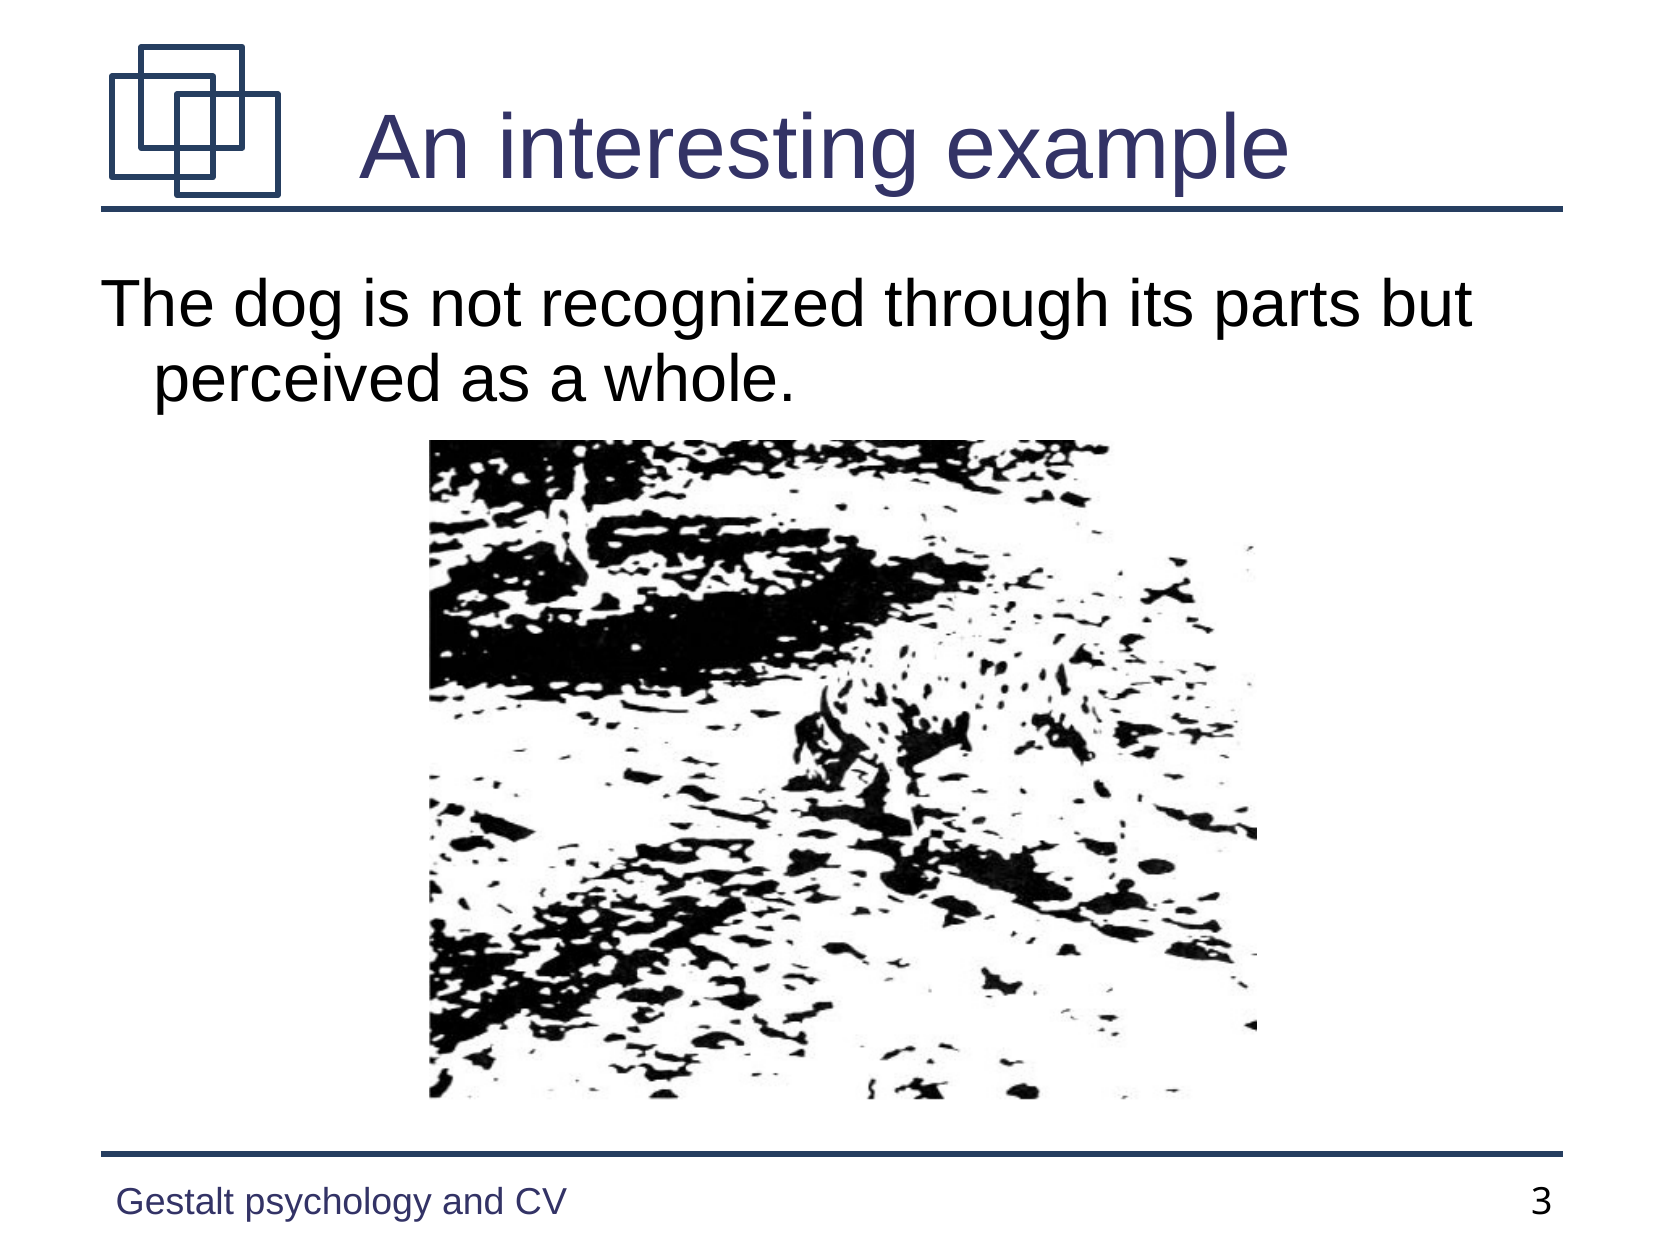

# An interesting example
The dog is not recognized through its parts but perceived as a whole.